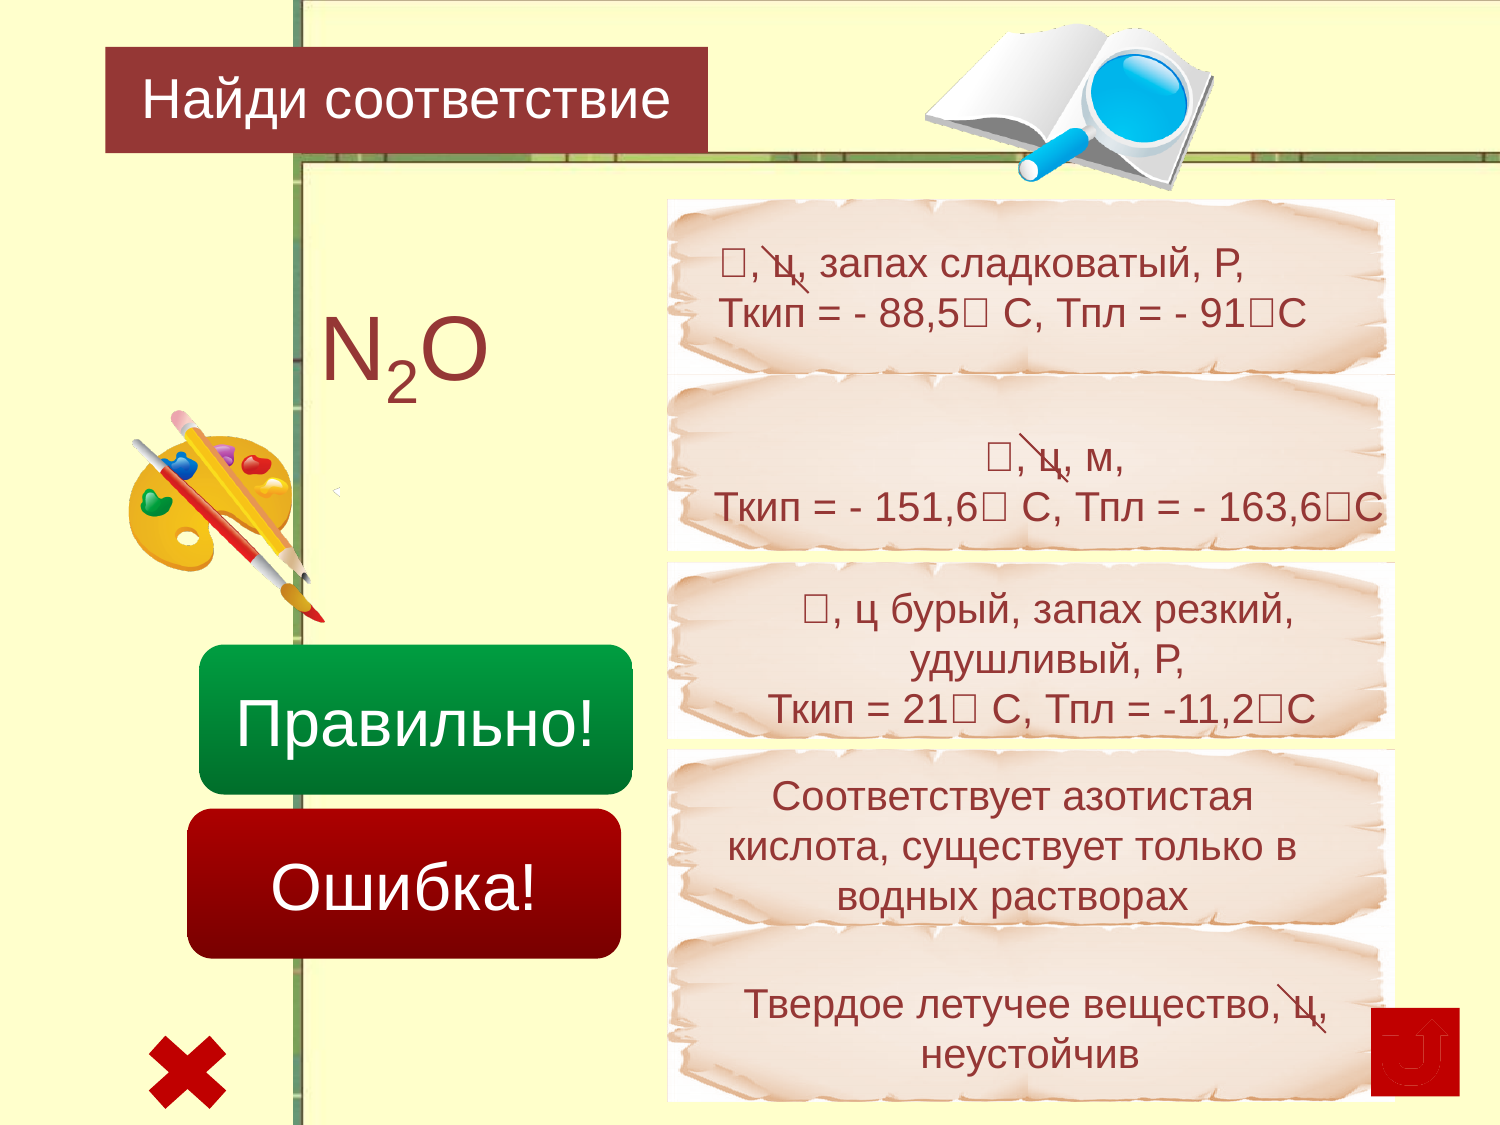

Найди соответствие
, ц, запах сладковатый, Р,
Ткип = - 88,5 С, Тпл = - 91С
N2O
, ц, м,
Ткип = - 151,6 С, Тпл = - 163,6С
, ц бурый, запах резкий, удушливый, Р,
Ткип = 21 С, Тпл = -11,2С
Правильно!
Соответствует азотистая кислота, существует только в водных растворах
Ошибка!
Твердое летучее вещество, ц,
неустойчив